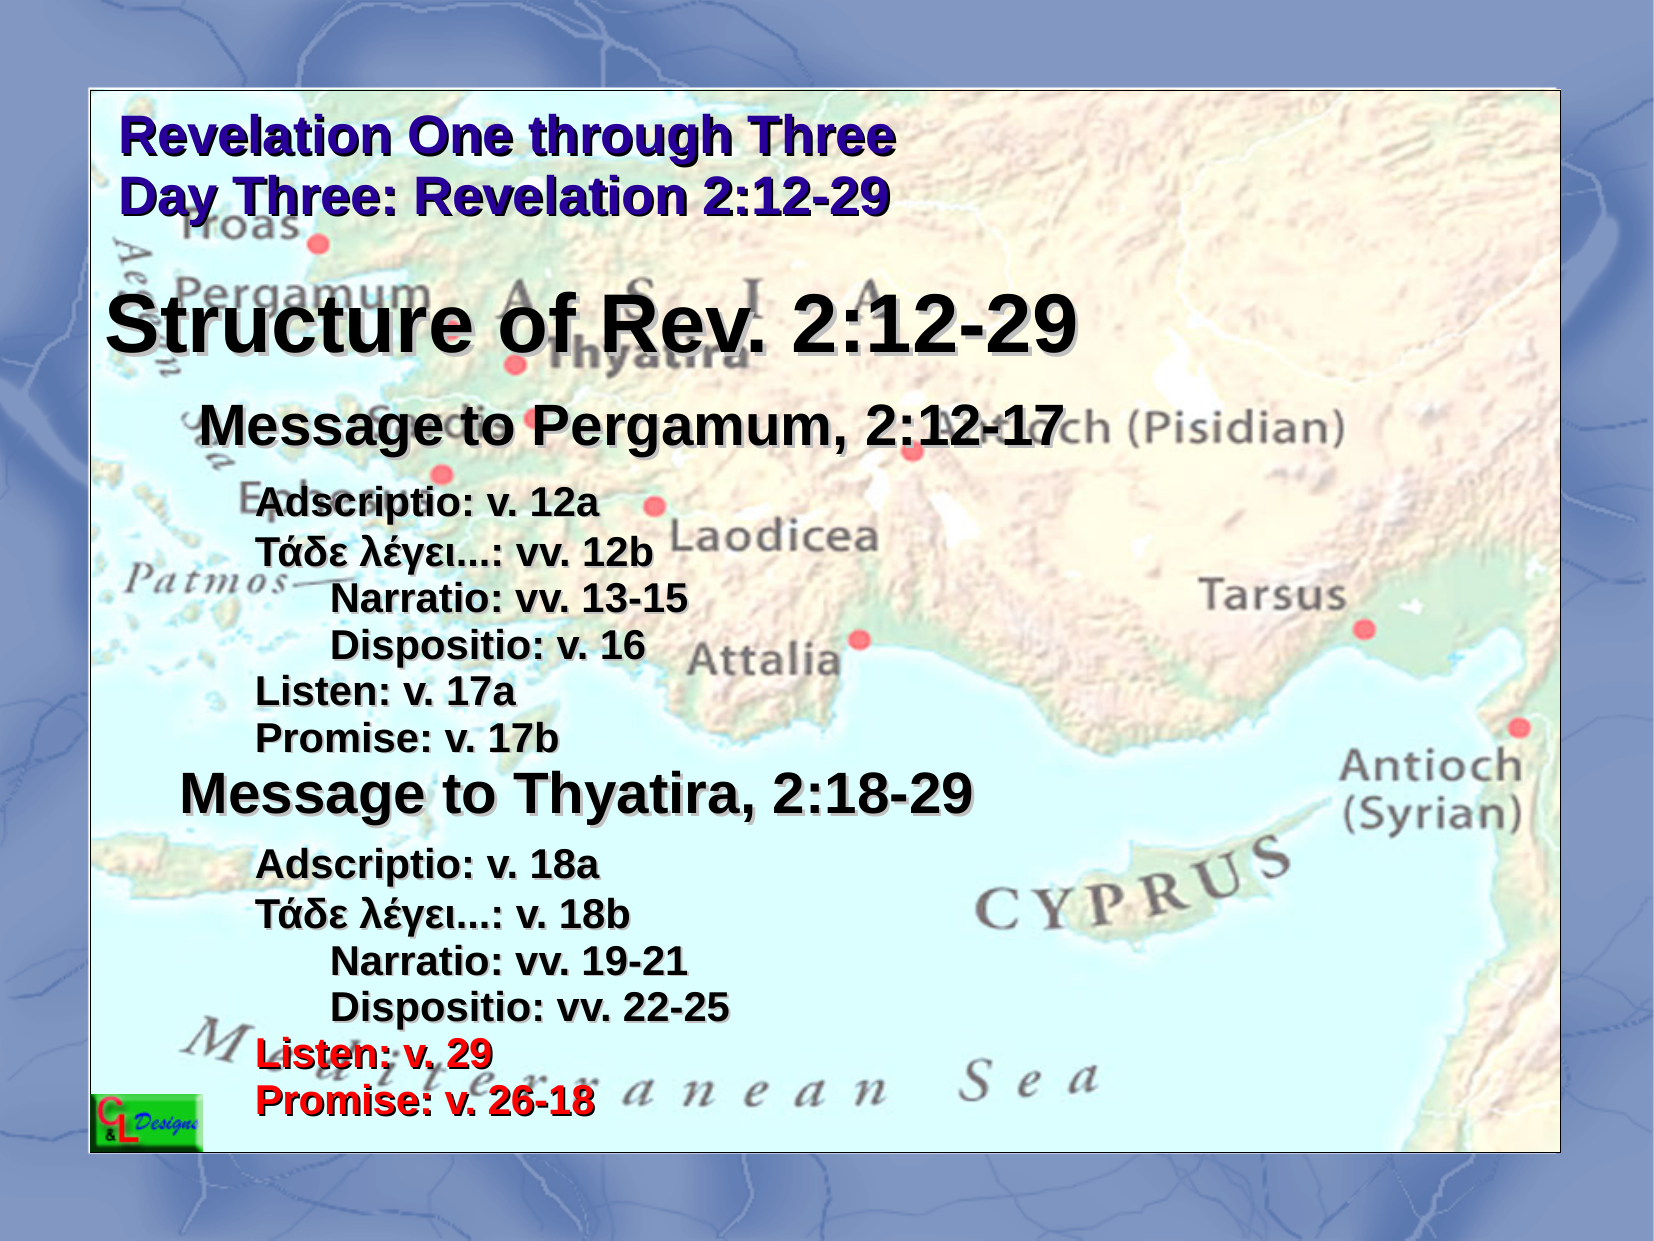

# Revelation One through Three Day Three: Revelation 2:12-29
Structure of Rev. 2:12-29
	 Message to Pergamum, 2:12-17
	 	Adscriptio: v. 12a
		Τάδε λέγει...: vv. 12b
			Narratio: vv. 13-15
			Dispositio: v. 16
		Listen: v. 17a
		Promise: v. 17b
	Message to Thyatira, 2:18-29
	 	Adscriptio: v. 18a
		Τάδε λέγει...: v. 18b
			Narratio: vv. 19-21
			Dispositio: vv. 22-25
		Listen: v. 29
		Promise: v. 26-18